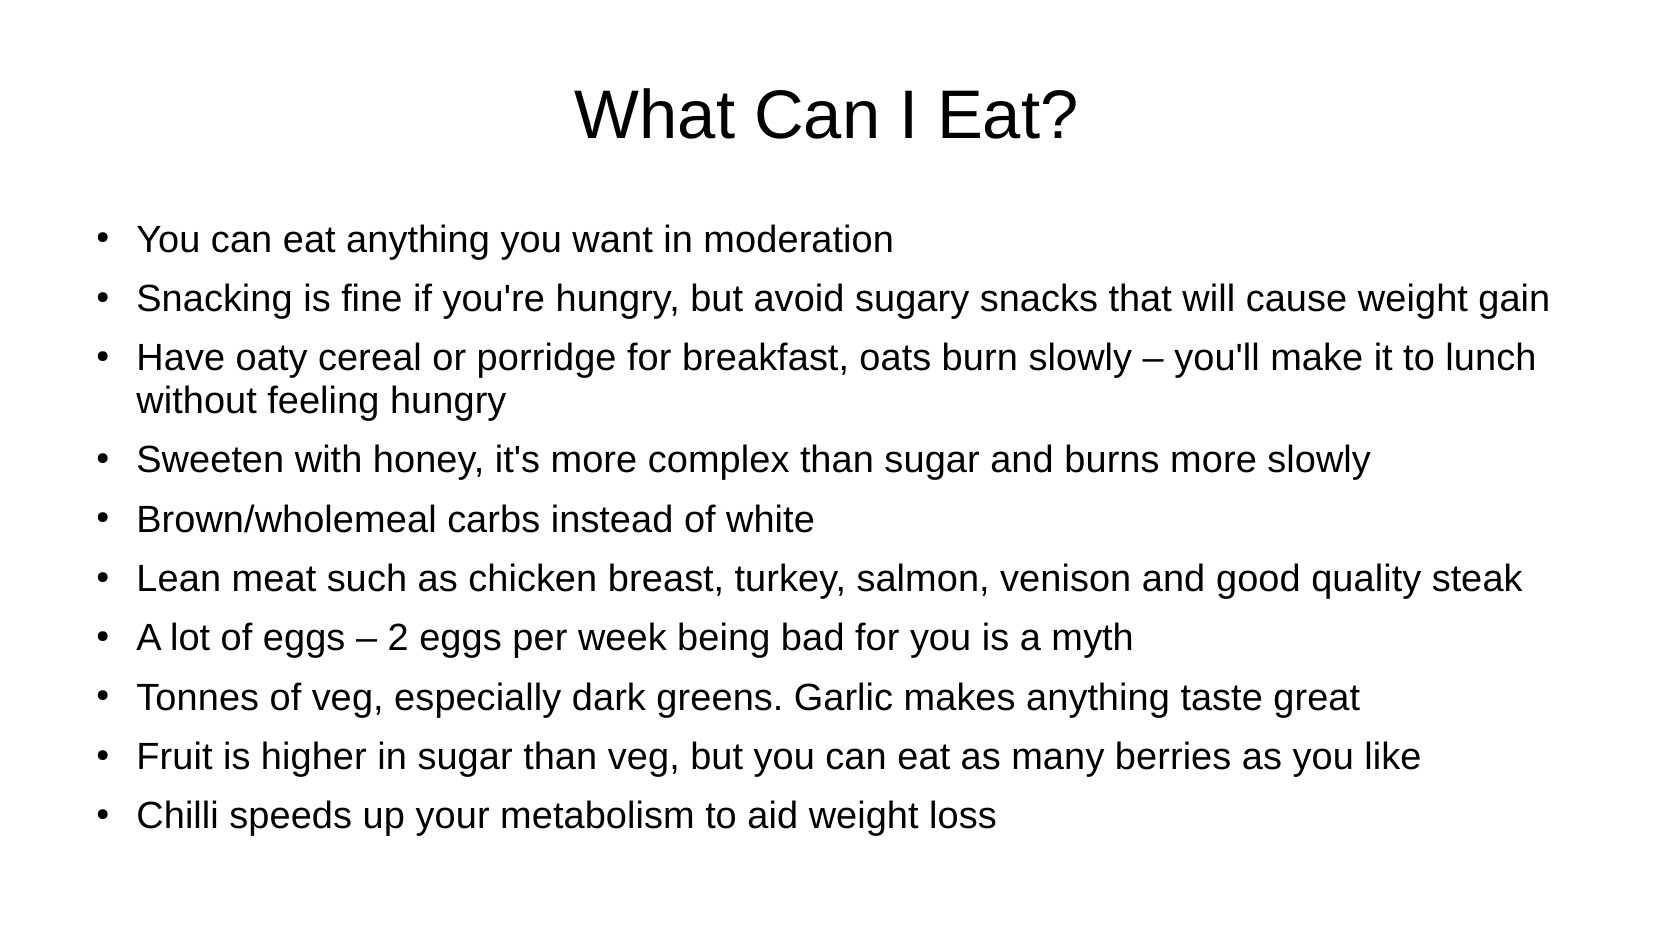

# What Can I Eat?
You can eat anything you want in moderation
Snacking is fine if you're hungry, but avoid sugary snacks that will cause weight gain
Have oaty cereal or porridge for breakfast, oats burn slowly – you'll make it to lunch without feeling hungry
Sweeten with honey, it's more complex than sugar and burns more slowly
Brown/wholemeal carbs instead of white
Lean meat such as chicken breast, turkey, salmon, venison and good quality steak
A lot of eggs – 2 eggs per week being bad for you is a myth
Tonnes of veg, especially dark greens. Garlic makes anything taste great
Fruit is higher in sugar than veg, but you can eat as many berries as you like
Chilli speeds up your metabolism to aid weight loss